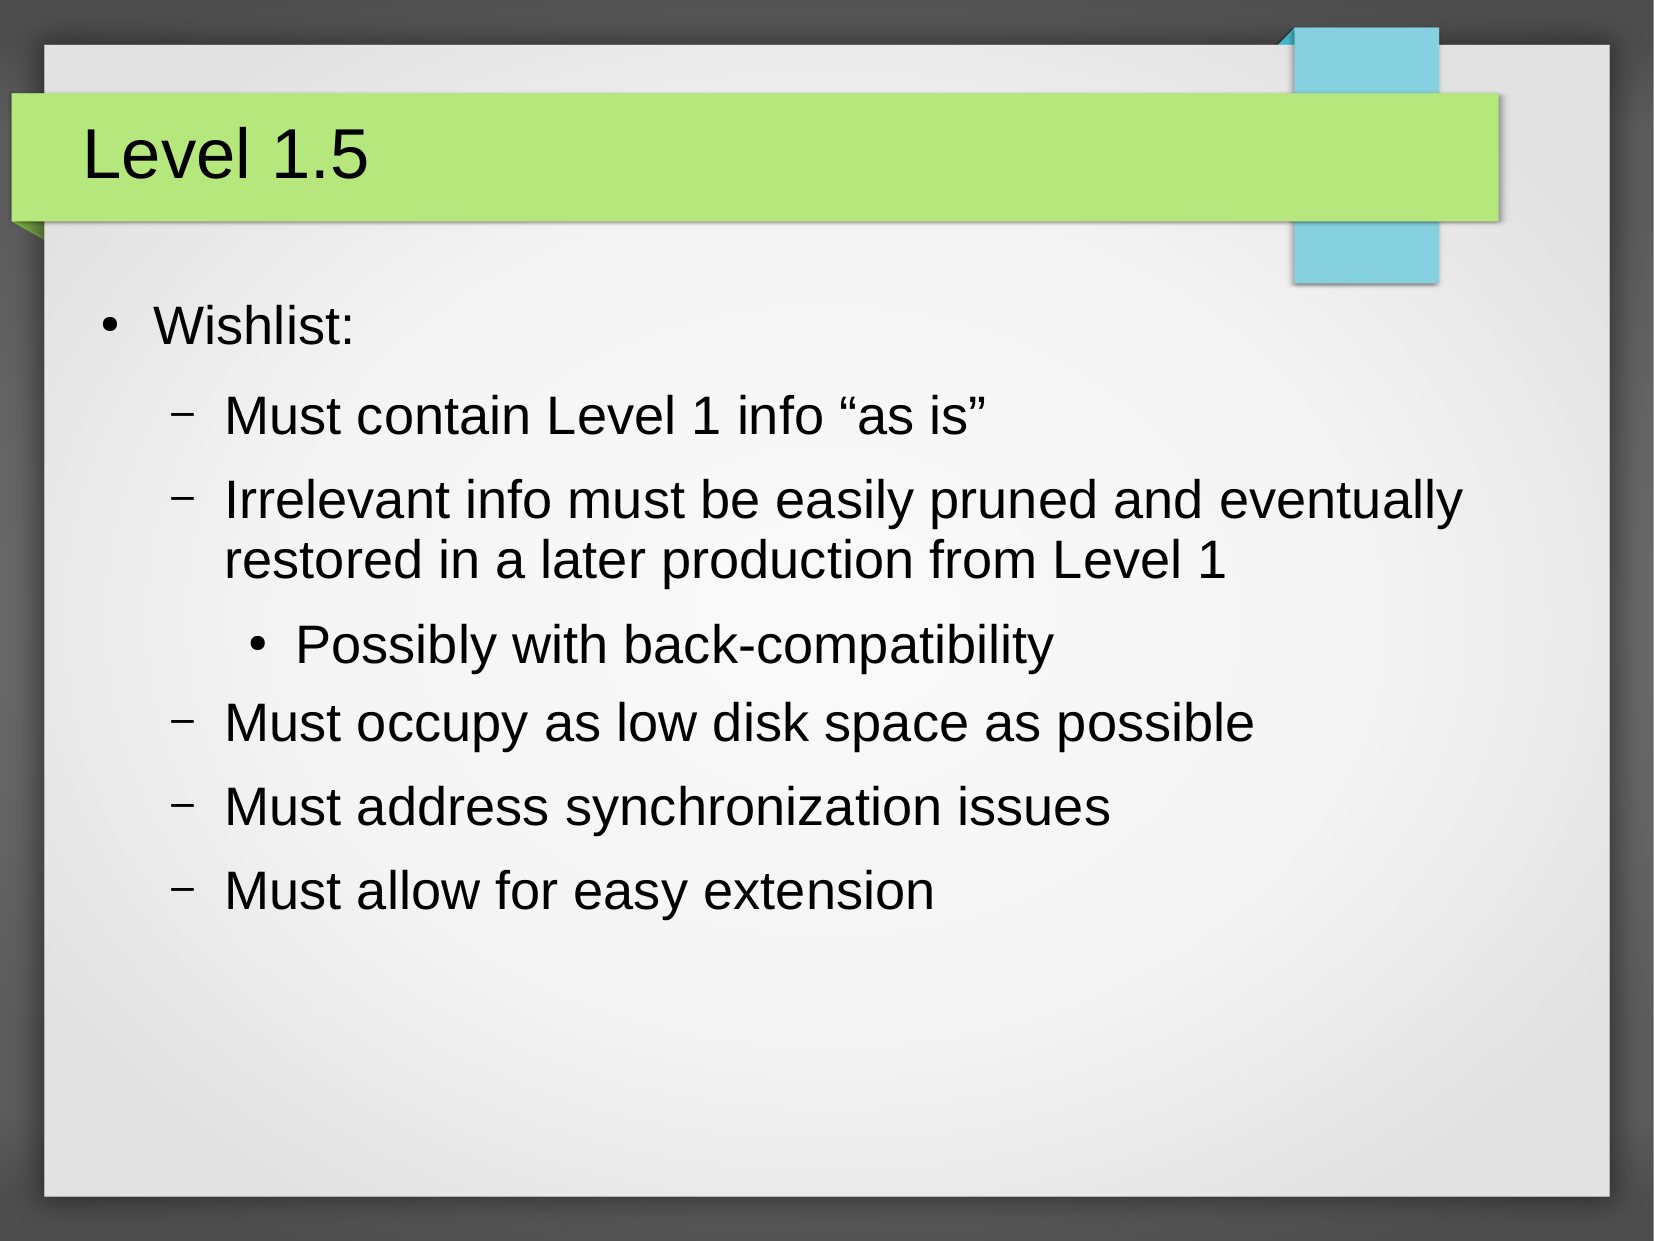

# Level 1.5
Wishlist:
Must contain Level 1 info “as is”
Irrelevant info must be easily pruned and eventually restored in a later production from Level 1
Possibly with back-compatibility
Must occupy as low disk space as possible
Must address synchronization issues
Must allow for easy extension